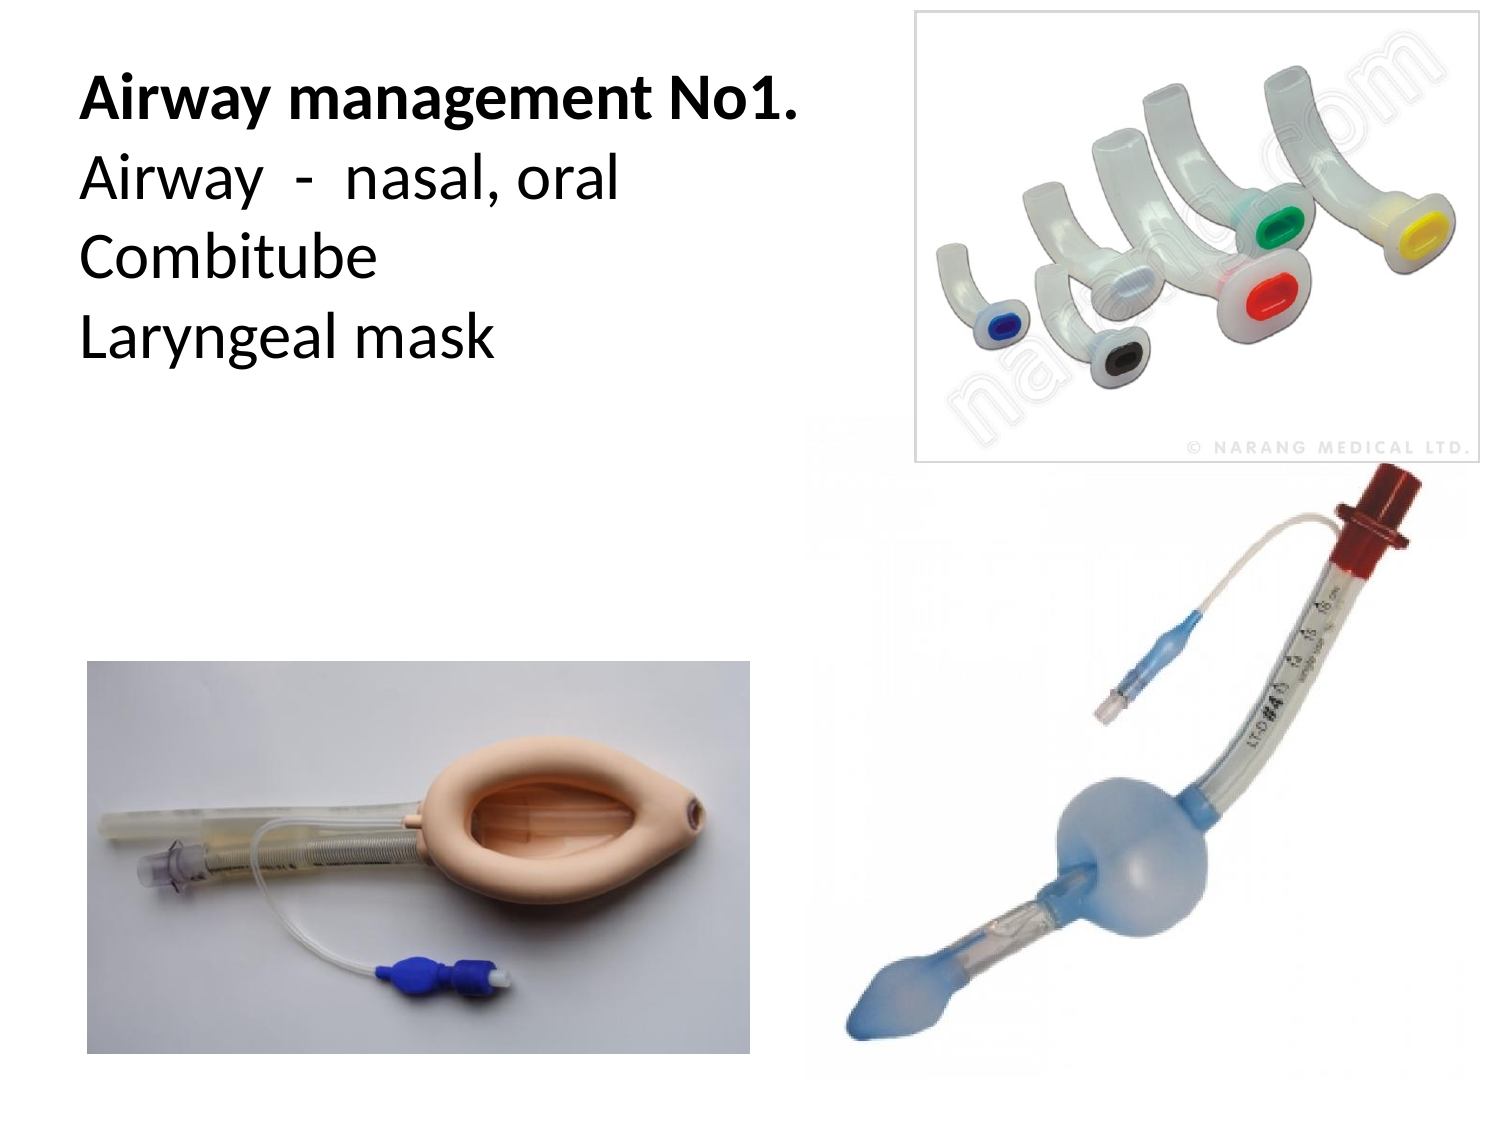

# Airway management No1. Airway - nasal, oral Combitube Laryngeal mask